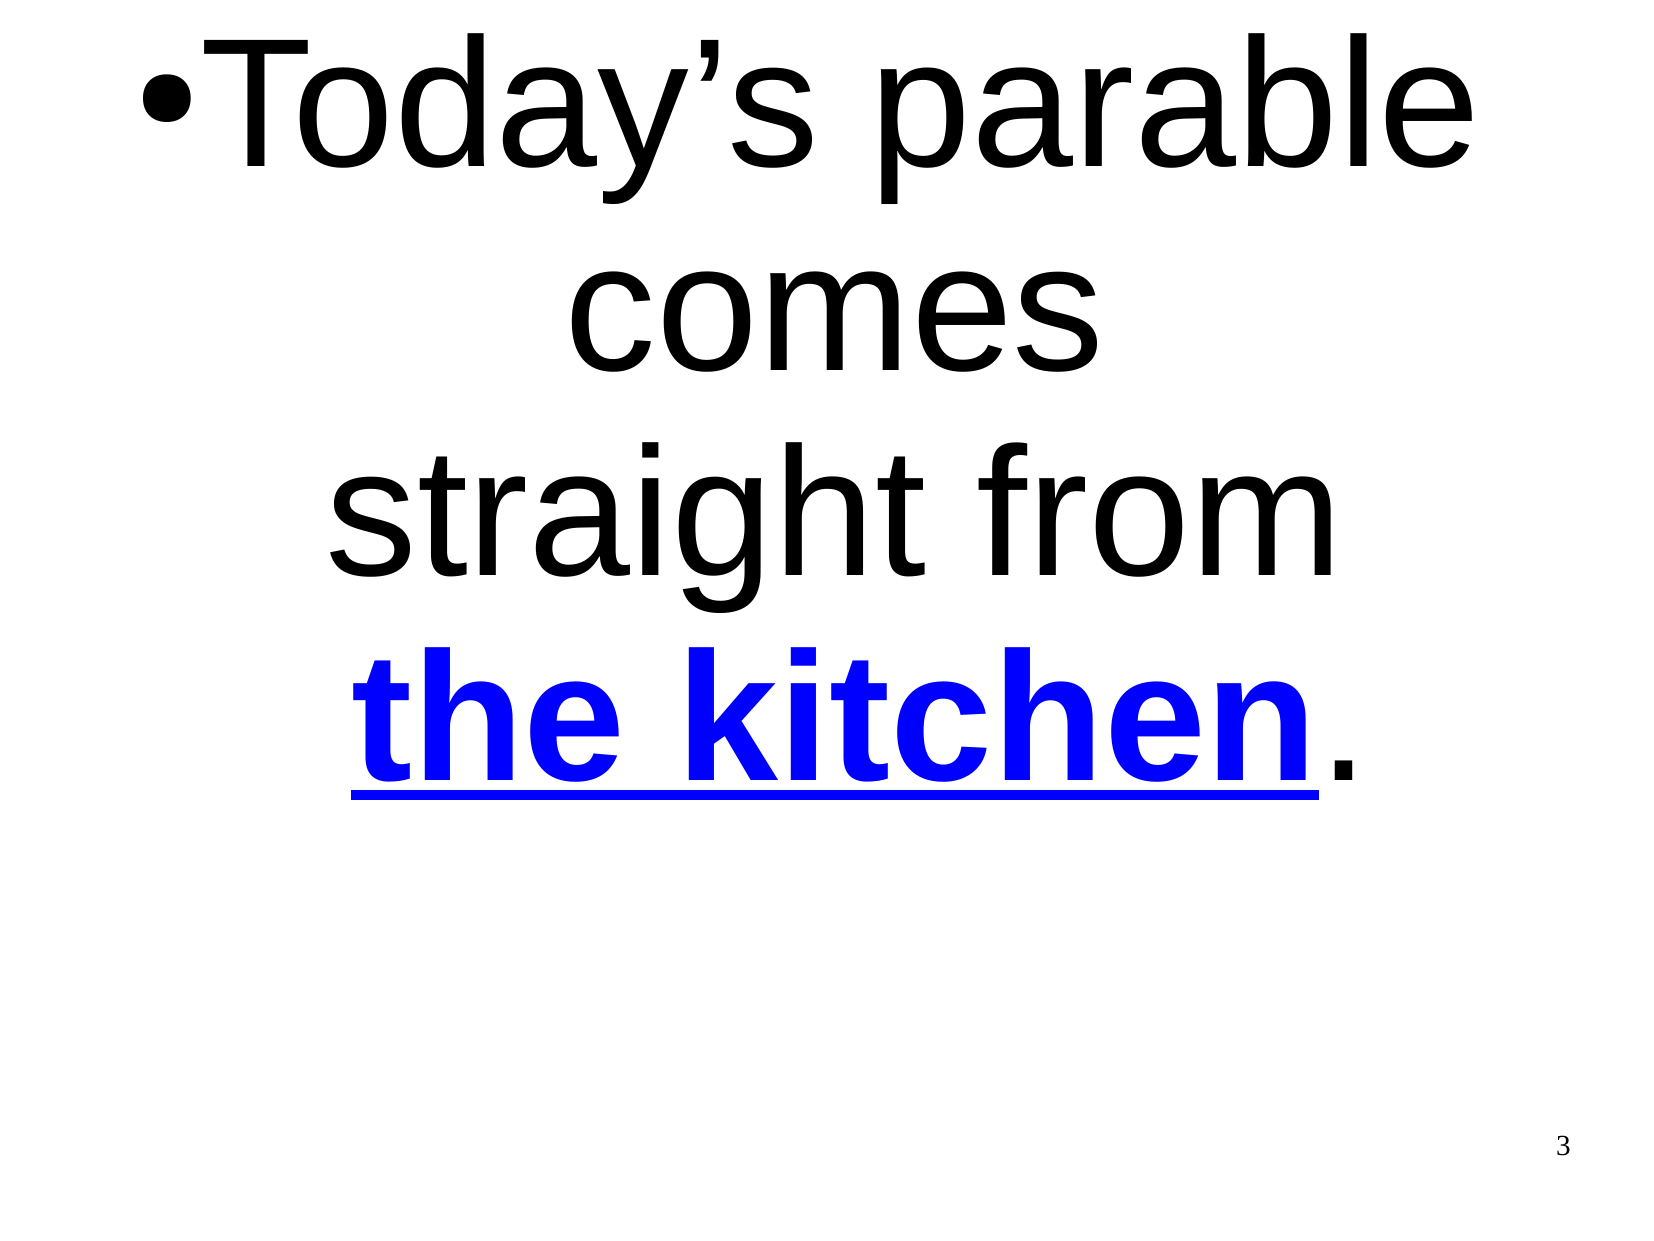

# Today’s parable comes straight from the kitchen.
3